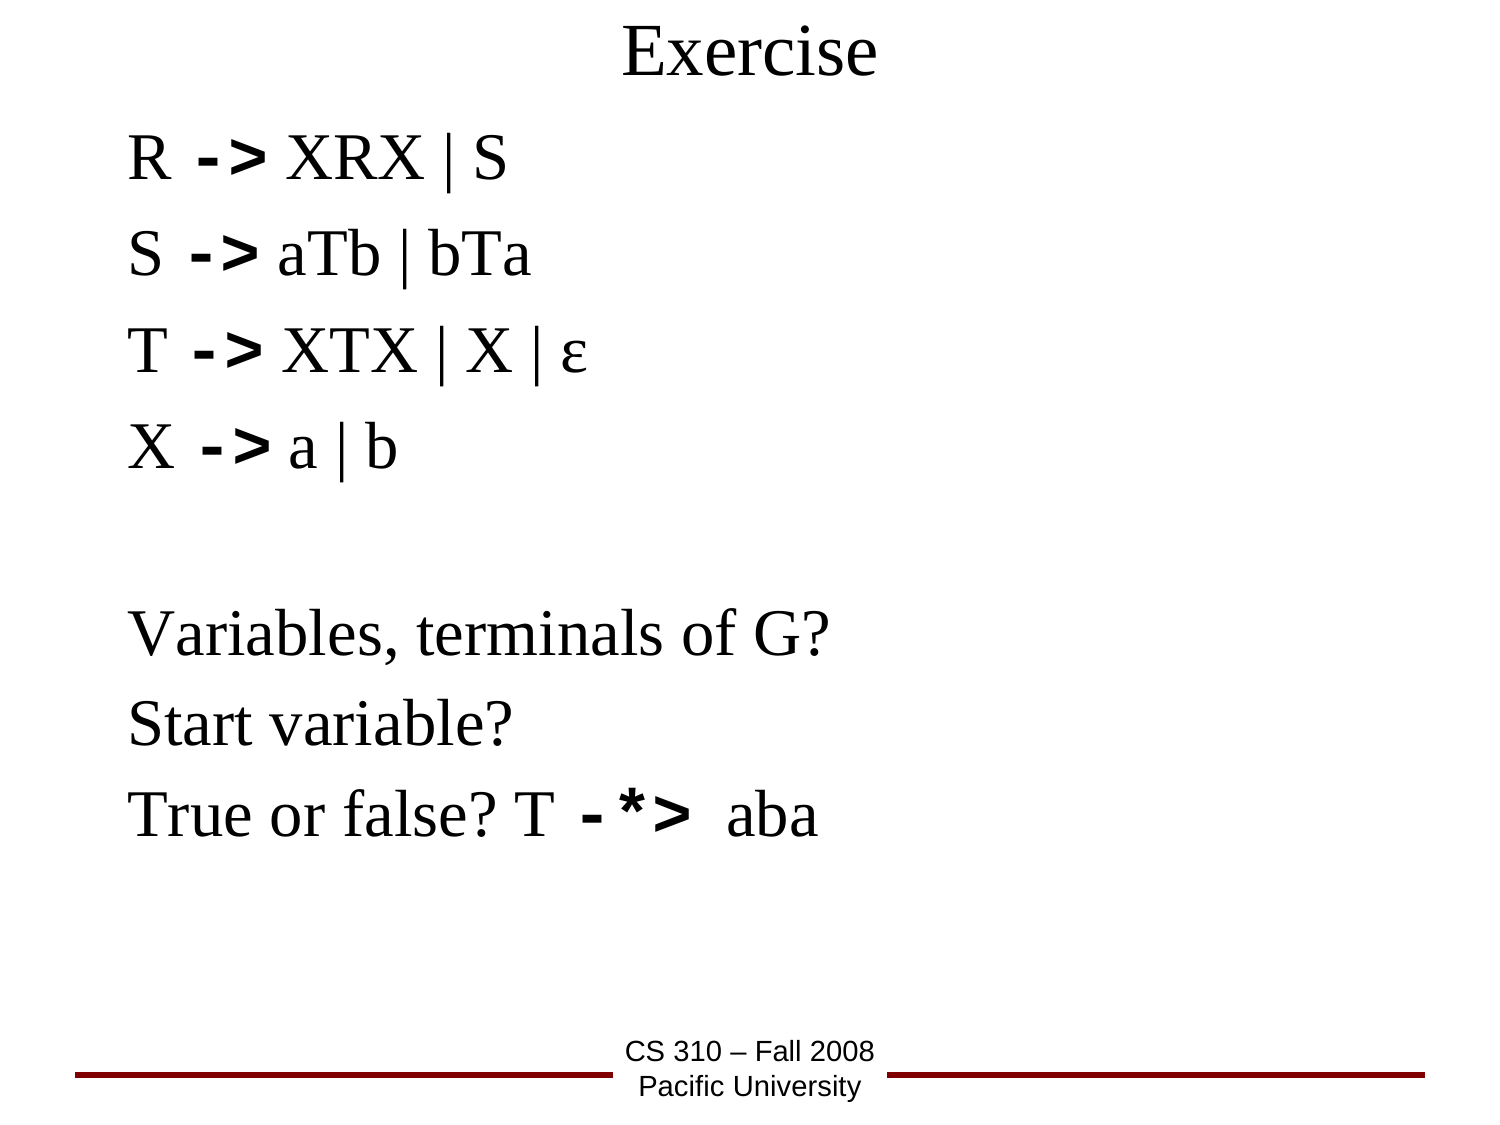

# Exercise
R -> XRX | S
S -> aTb | bTa
T -> XTX | X | ε
X -> a | b
Variables, terminals of G?
Start variable?
True or false? T -*> aba